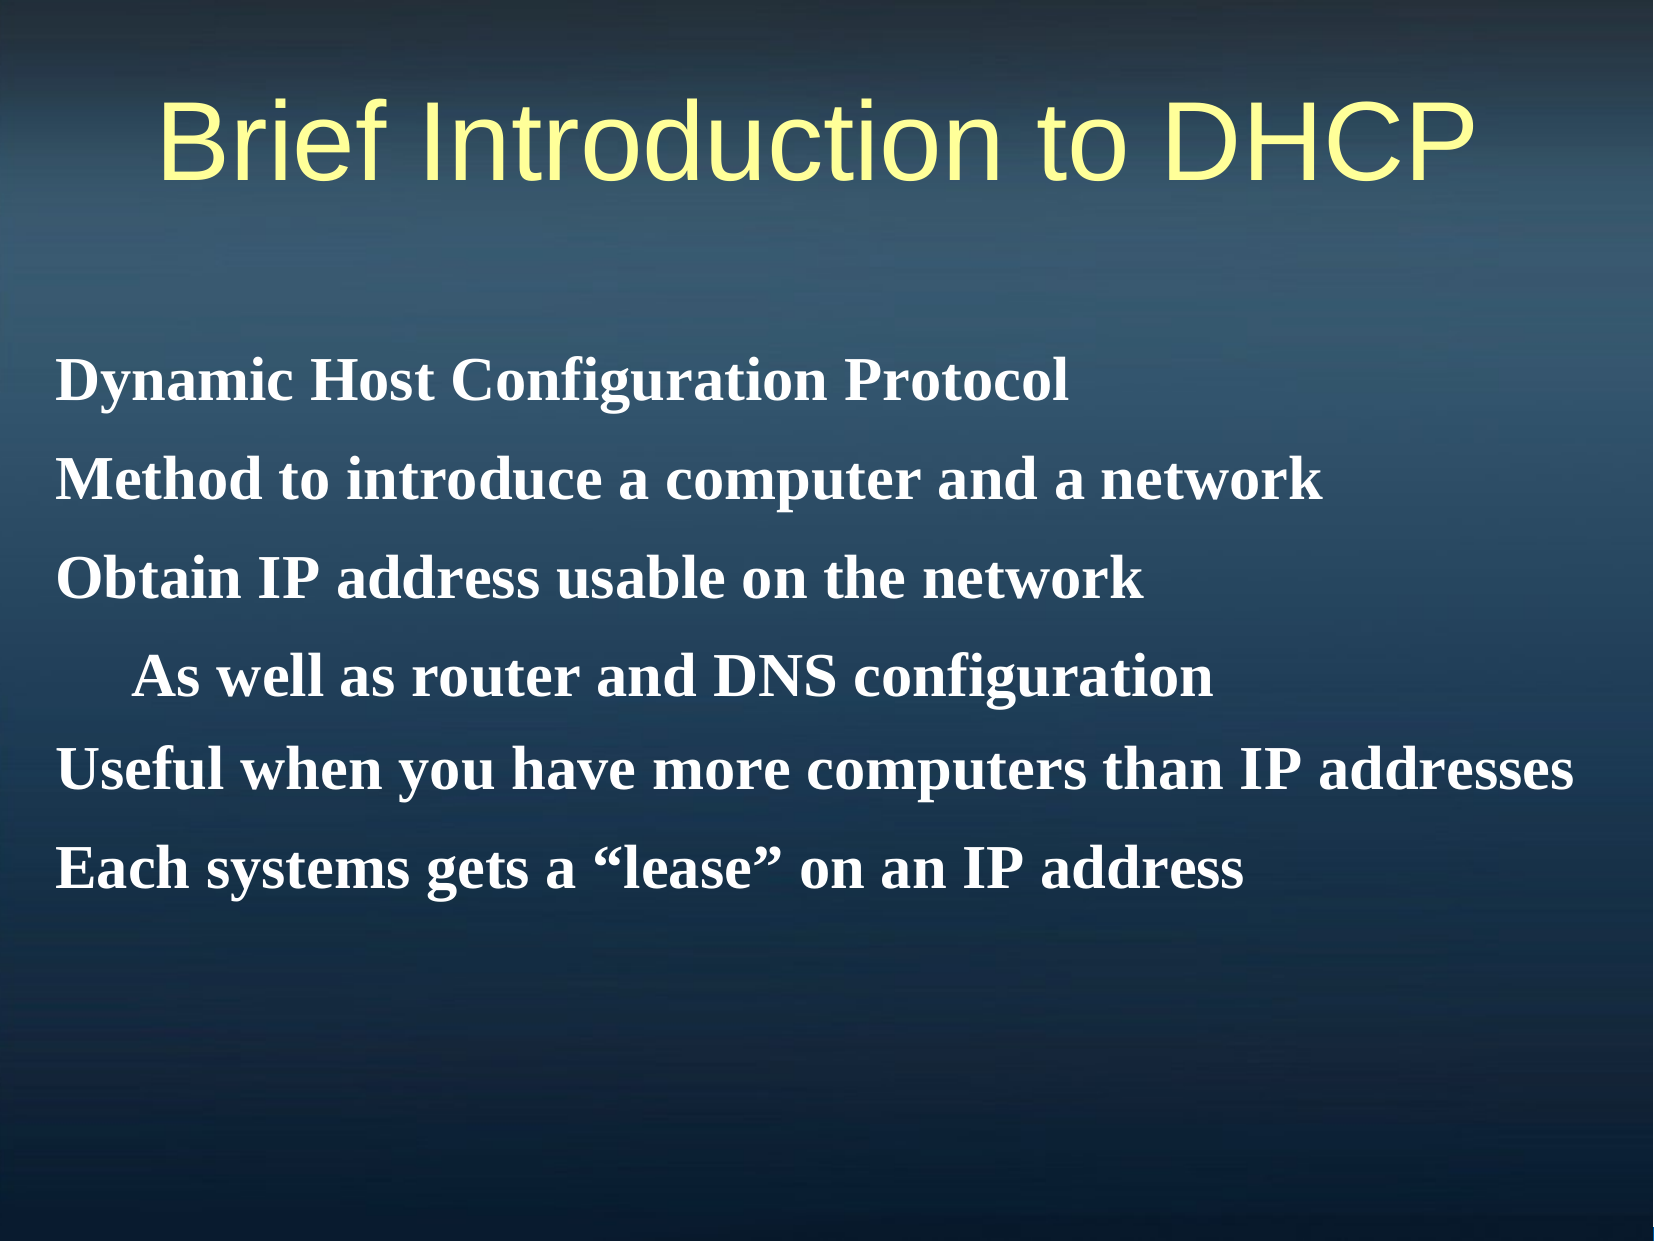

# Brief Introduction to DHCP
Dynamic Host Configuration Protocol
Method to introduce a computer and a network
Obtain IP address usable on the network
As well as router and DNS configuration
Useful when you have more computers than IP addresses
Each systems gets a “lease” on an IP address